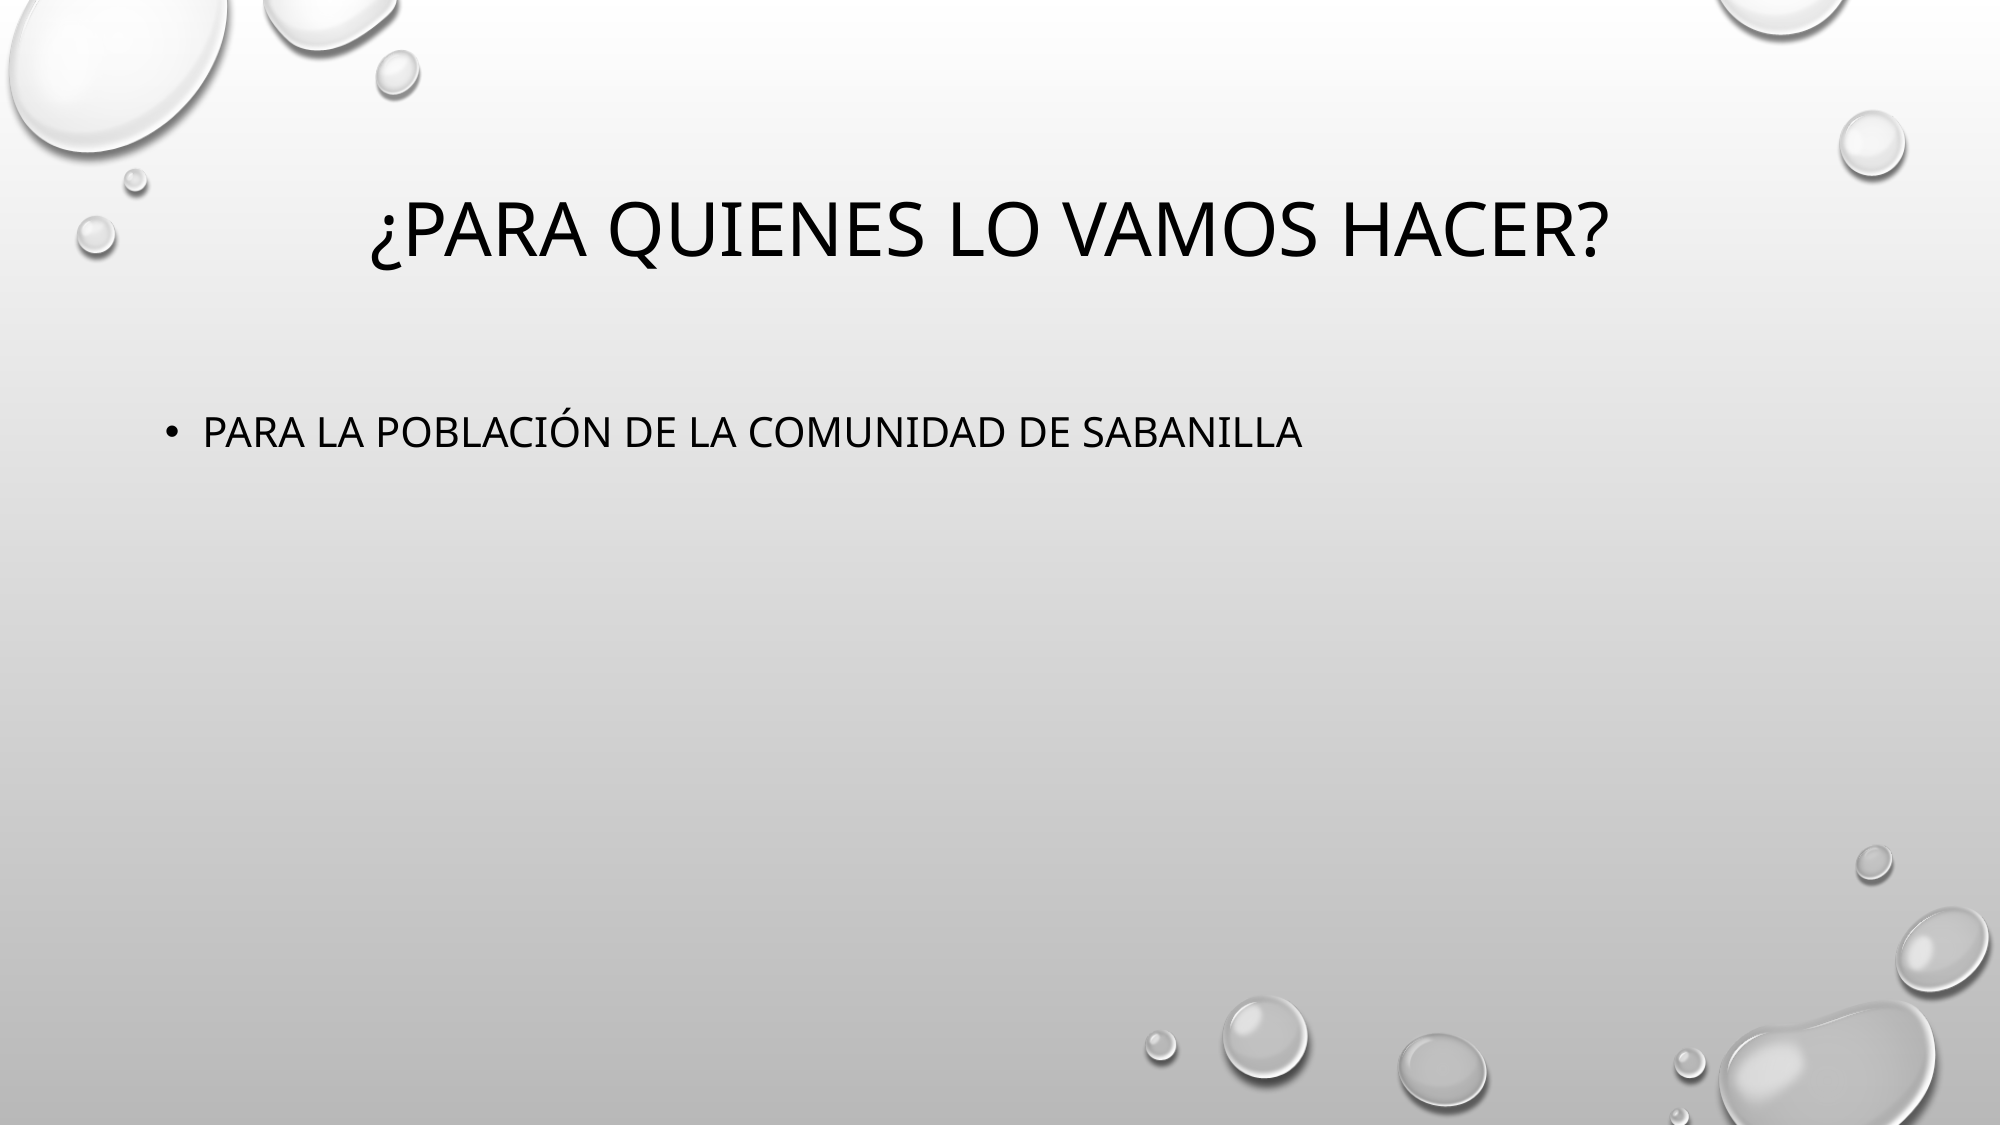

# ¿Para quienes lo vamos hacer?
Para la población de la comunidad de sabanilla